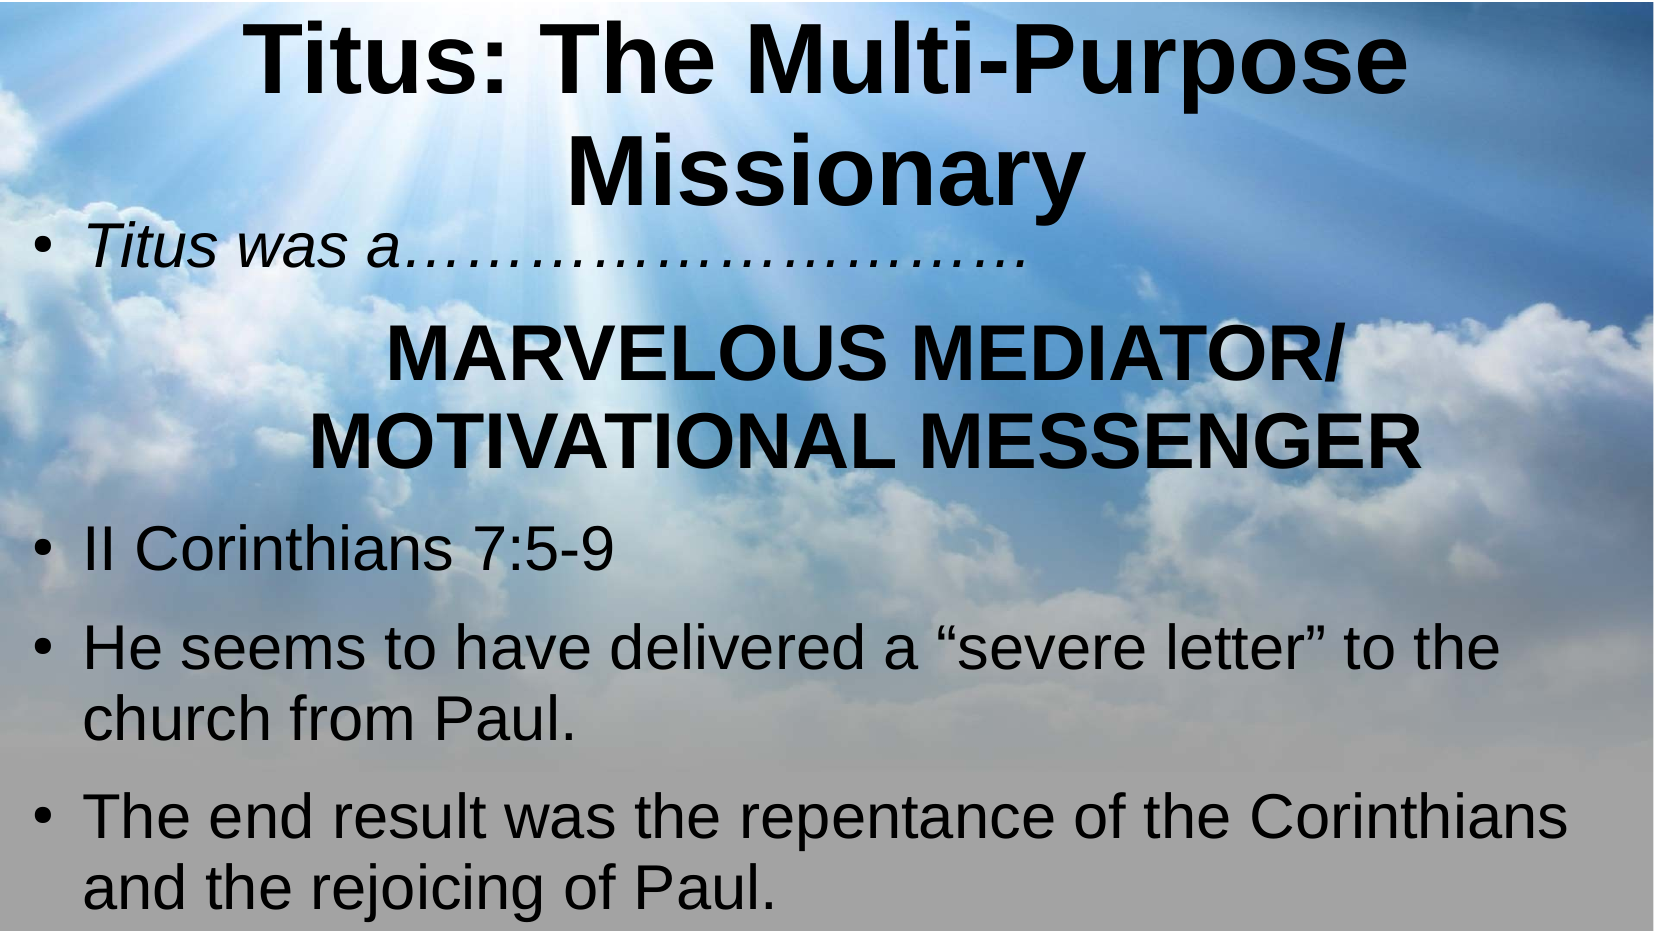

# Titus: The Multi-Purpose Missionary
Titus was a…………………………
MARVELOUS MEDIATOR/ MOTIVATIONAL MESSENGER
II Corinthians 7:5-9
He seems to have delivered a “severe letter” to the church from Paul.
The end result was the repentance of the Corinthians and the rejoicing of Paul.